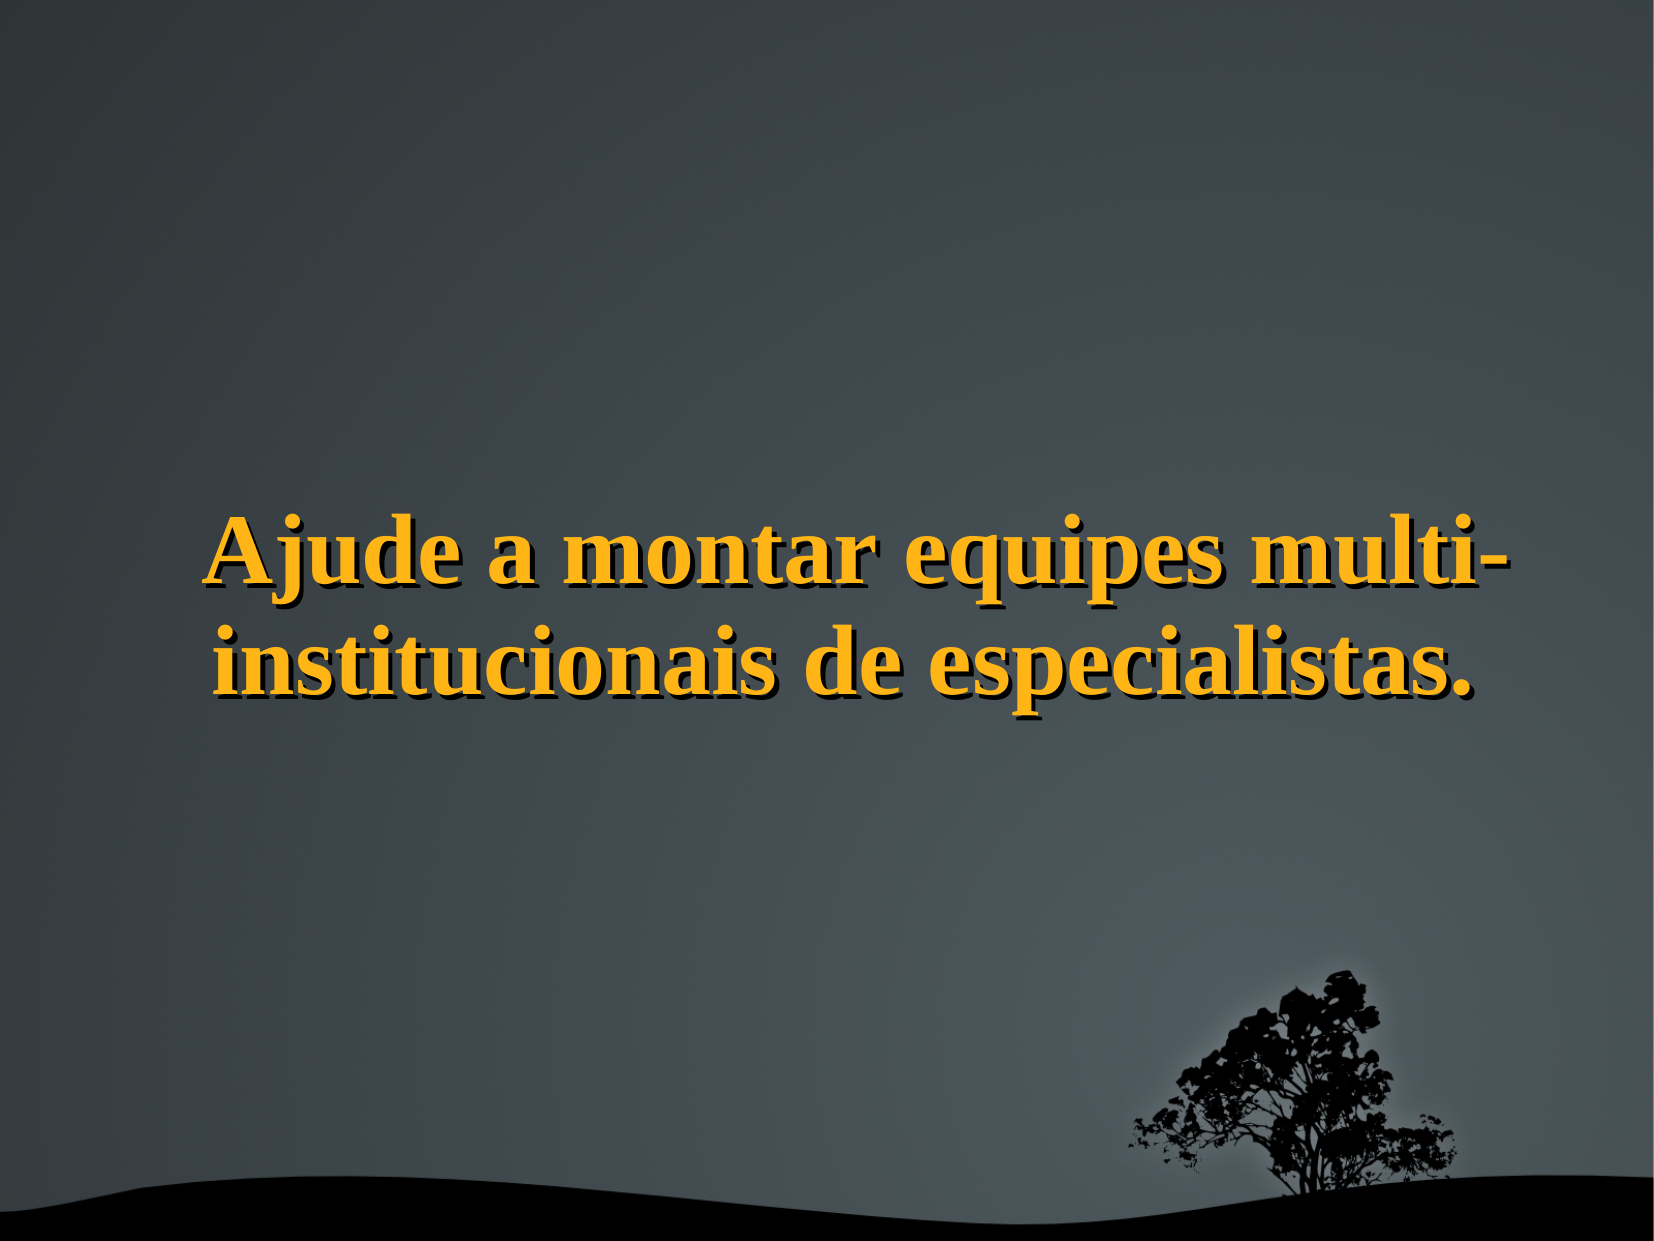

# Ajude a montar equipes multi-institucionais de especialistas.